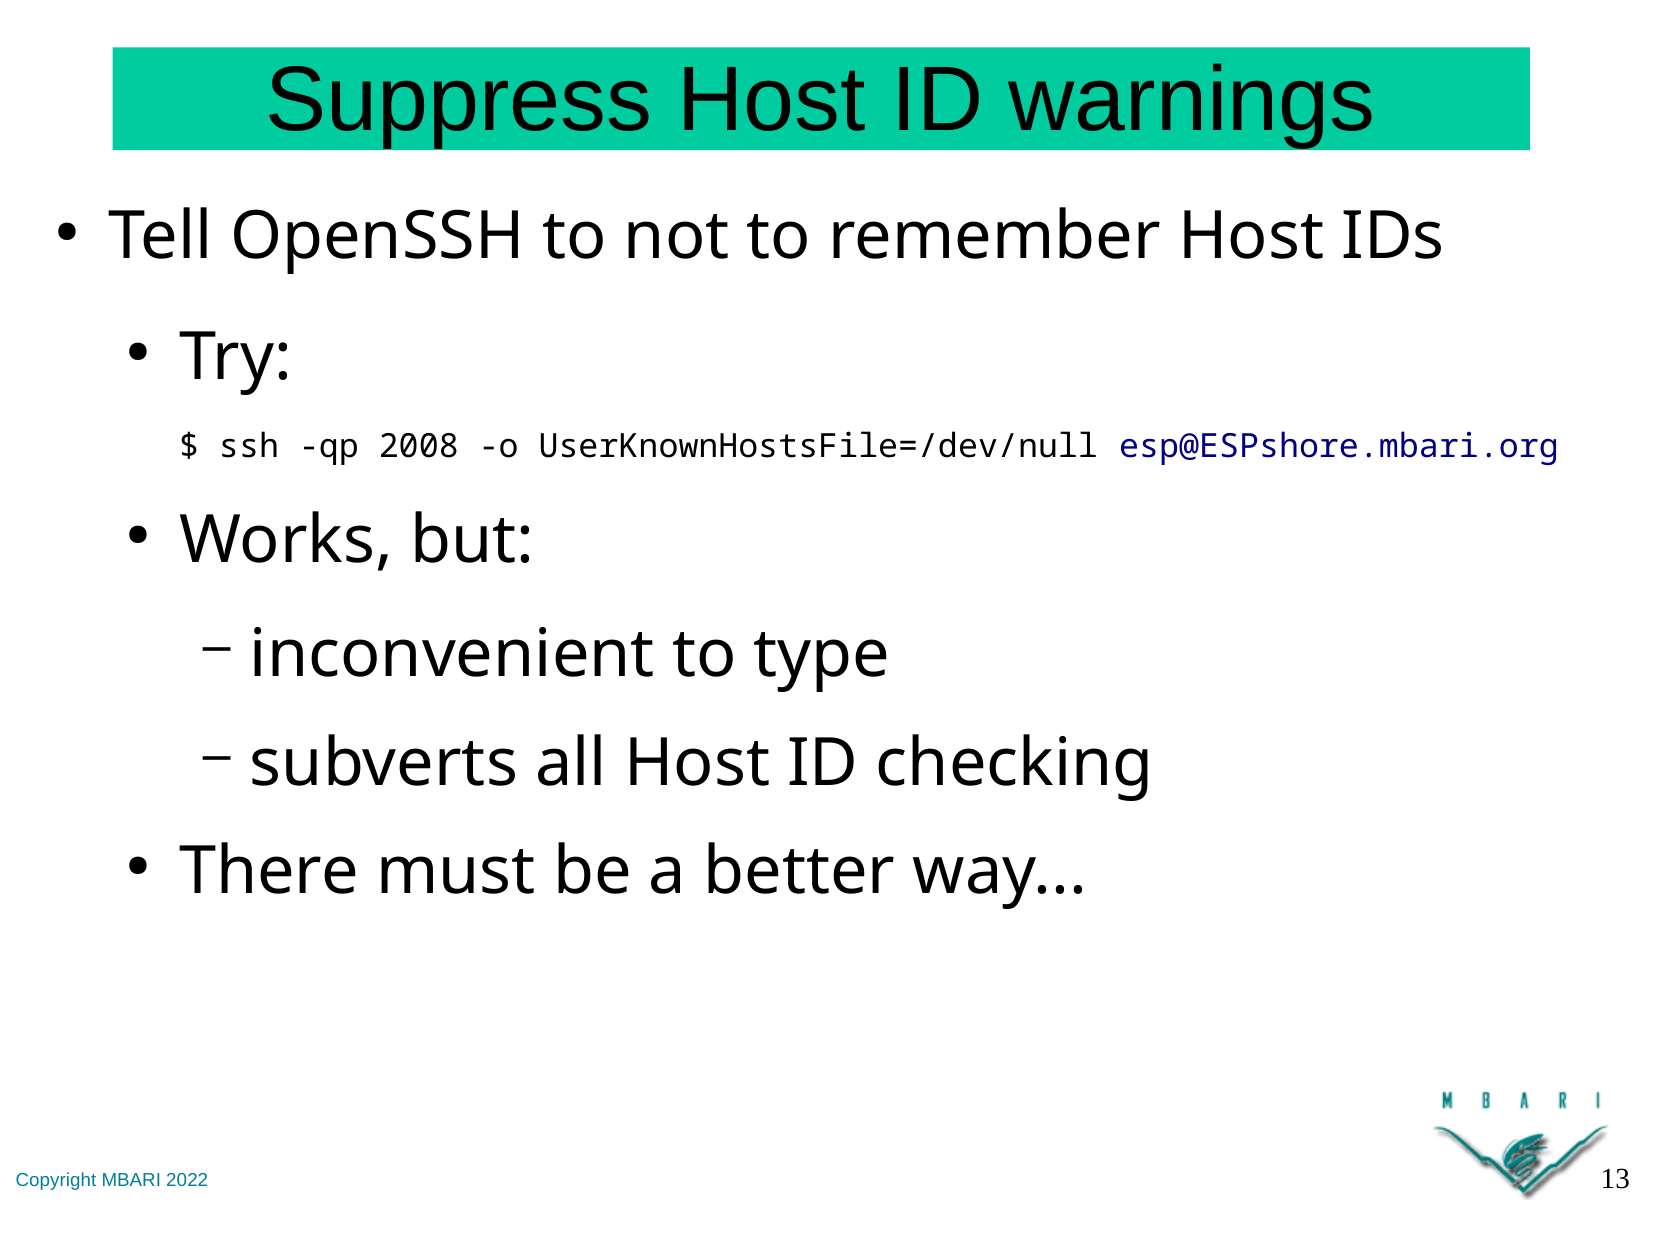

# Suppress Host ID warnings
Tell OpenSSH to not to remember Host IDs
Try:
$ ssh -qp 2008 -o UserKnownHostsFile=/dev/null esp@ESPshore.mbari.org
Works, but:
inconvenient to type
subverts all Host ID checking
There must be a better way...